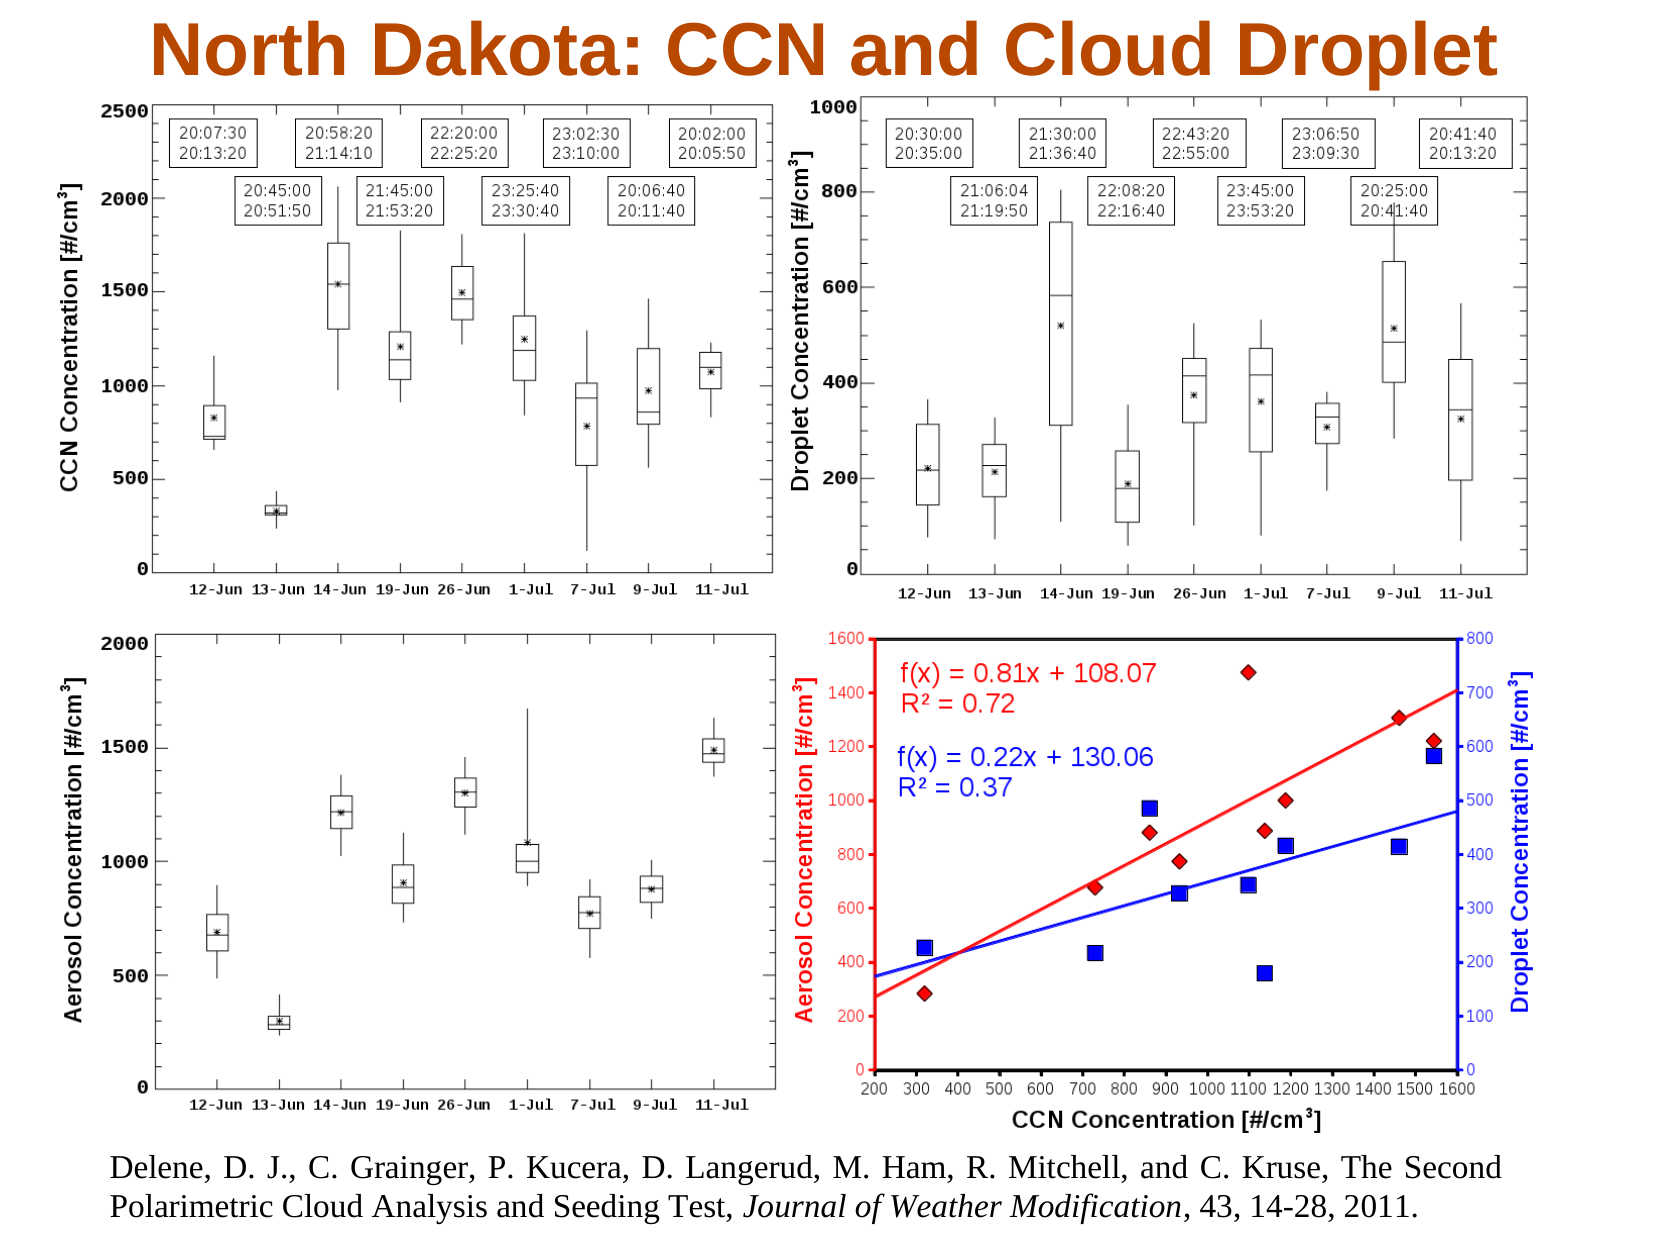

# North Dakota: CCN and Cloud Droplet
Delene, D. J., C. Grainger, P. Kucera, D. Langerud, M. Ham, R. Mitchell, and C. Kruse, The Second Polarimetric Cloud Analysis and Seeding Test, Journal of Weather Modification, 43, 14-28, 2011.